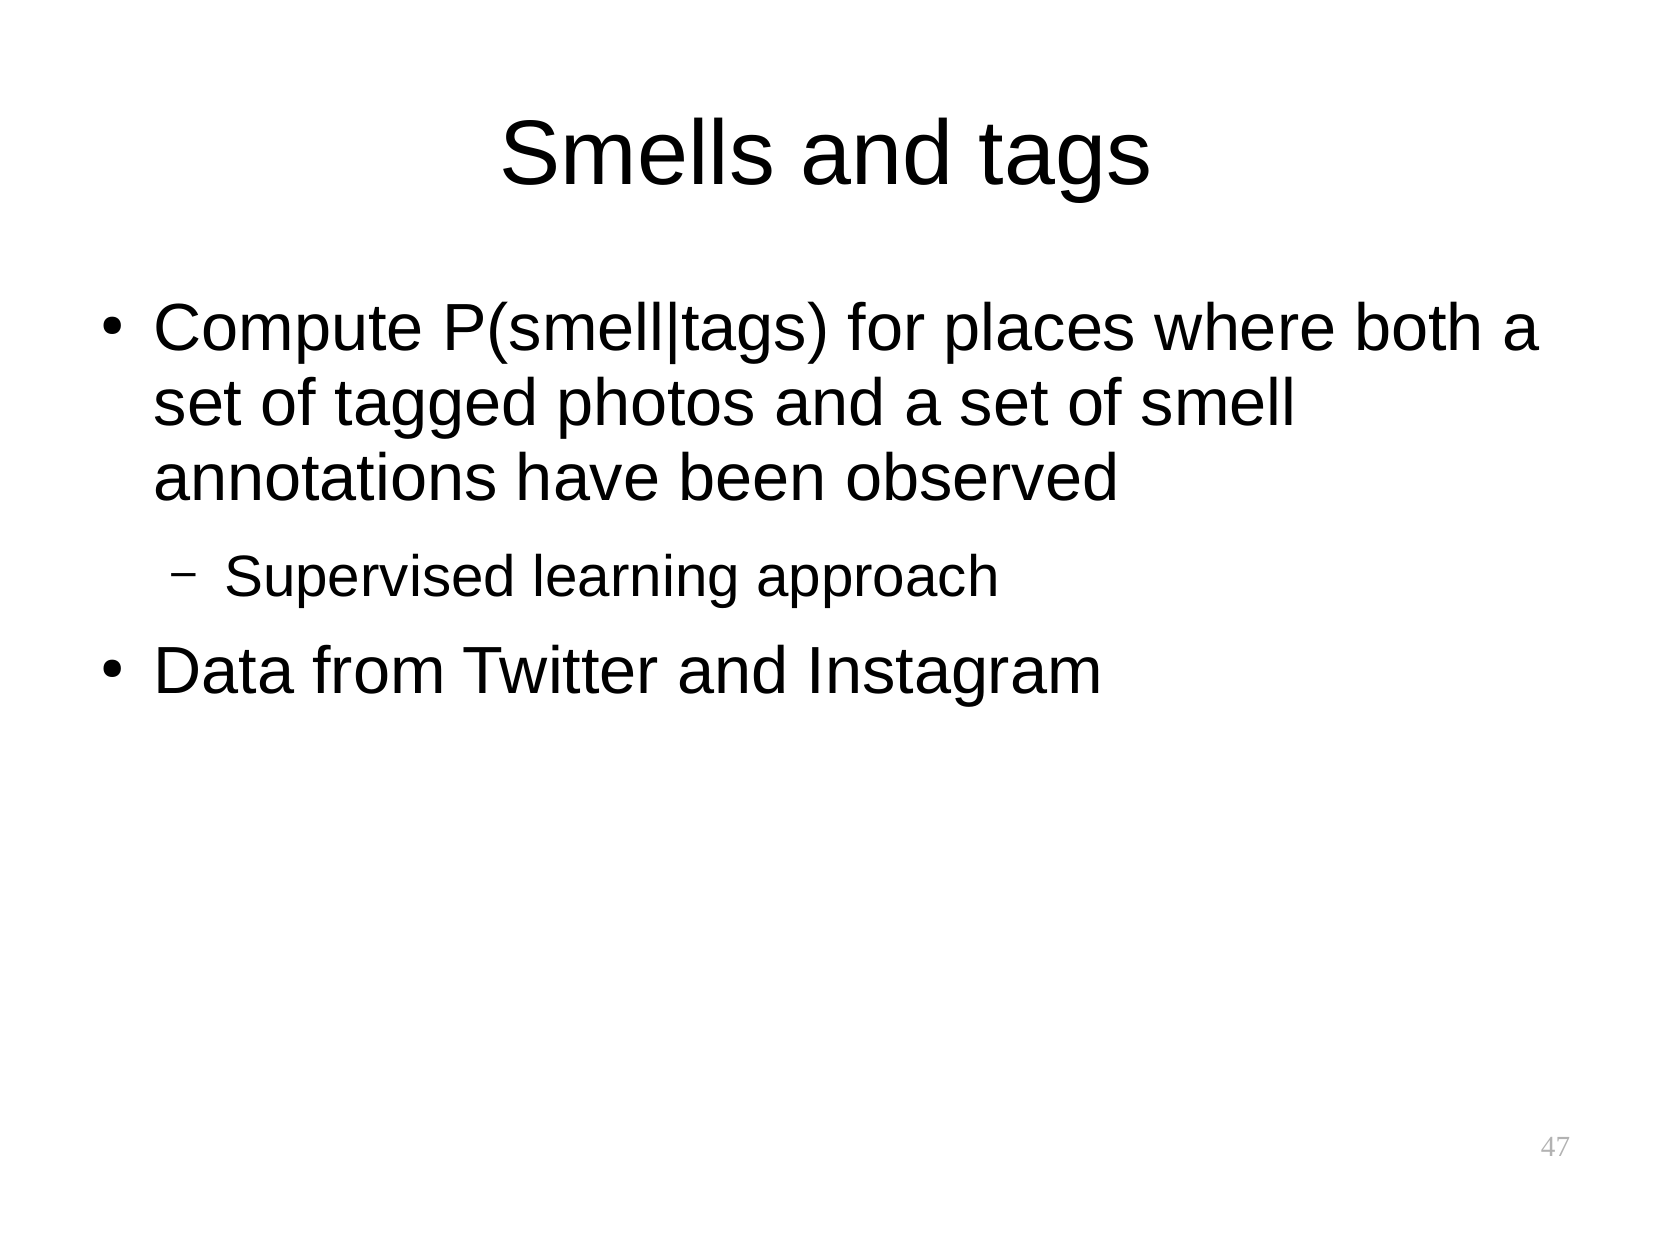

# Smells and tags
Compute P(smell|tags) for places where both a set of tagged photos and a set of smell annotations have been observed
Supervised learning approach
Data from Twitter and Instagram
47